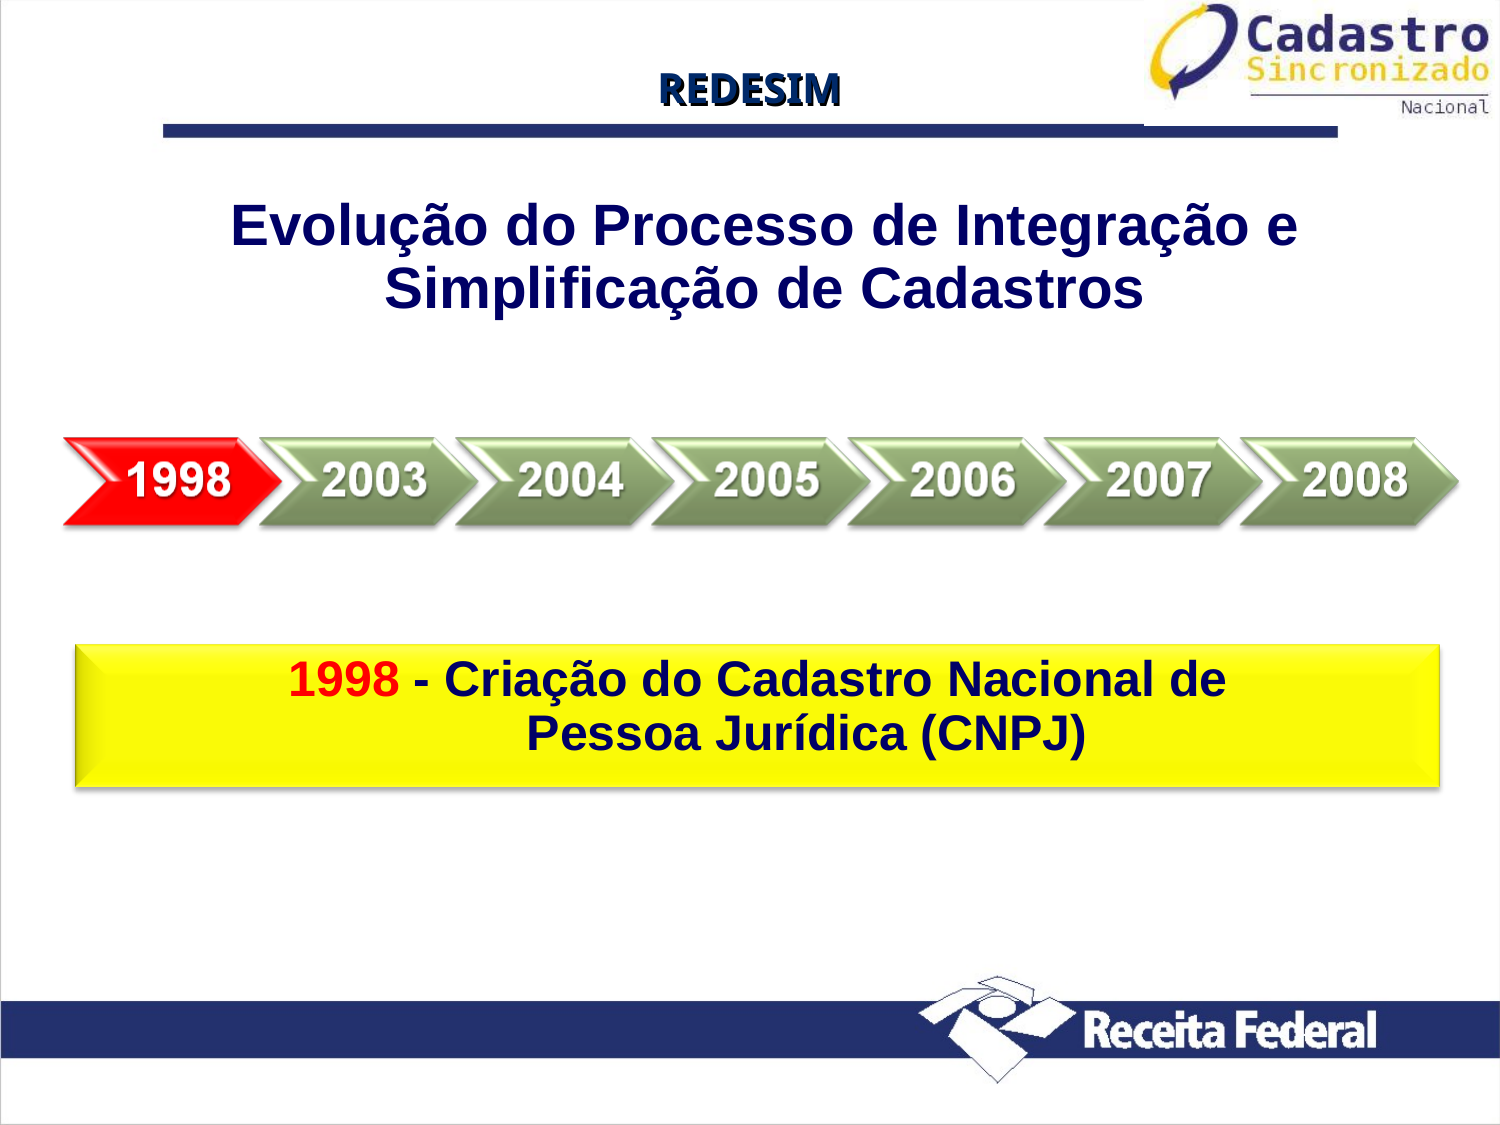

REDESIM
Evolução do Processo de Integração e Simplificação de Cadastros
1998 - Criação do Cadastro Nacional de
 Pessoa Jurídica (CNPJ)